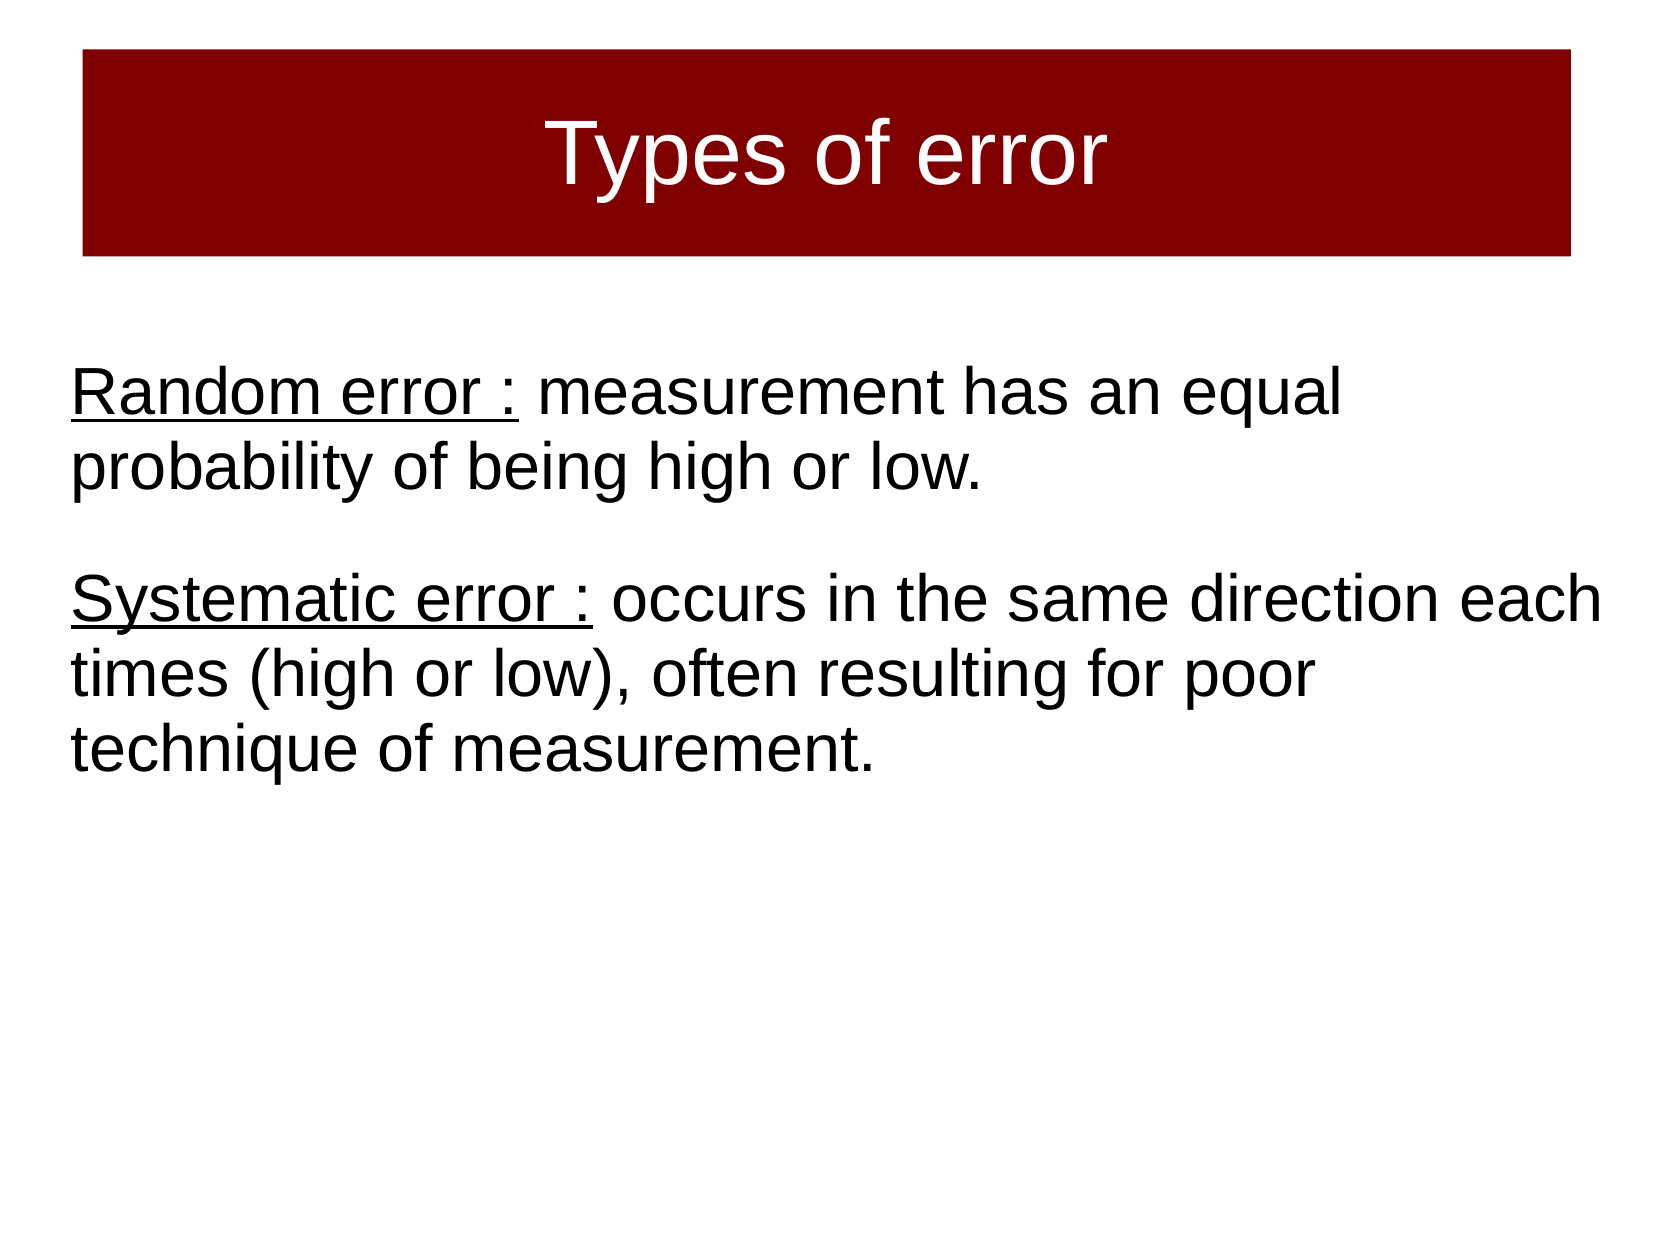

# Types of error
Random error : measurement has an equal probability of being high or low.
Systematic error : occurs in the same direction each times (high or low), often resulting for poor technique of measurement.